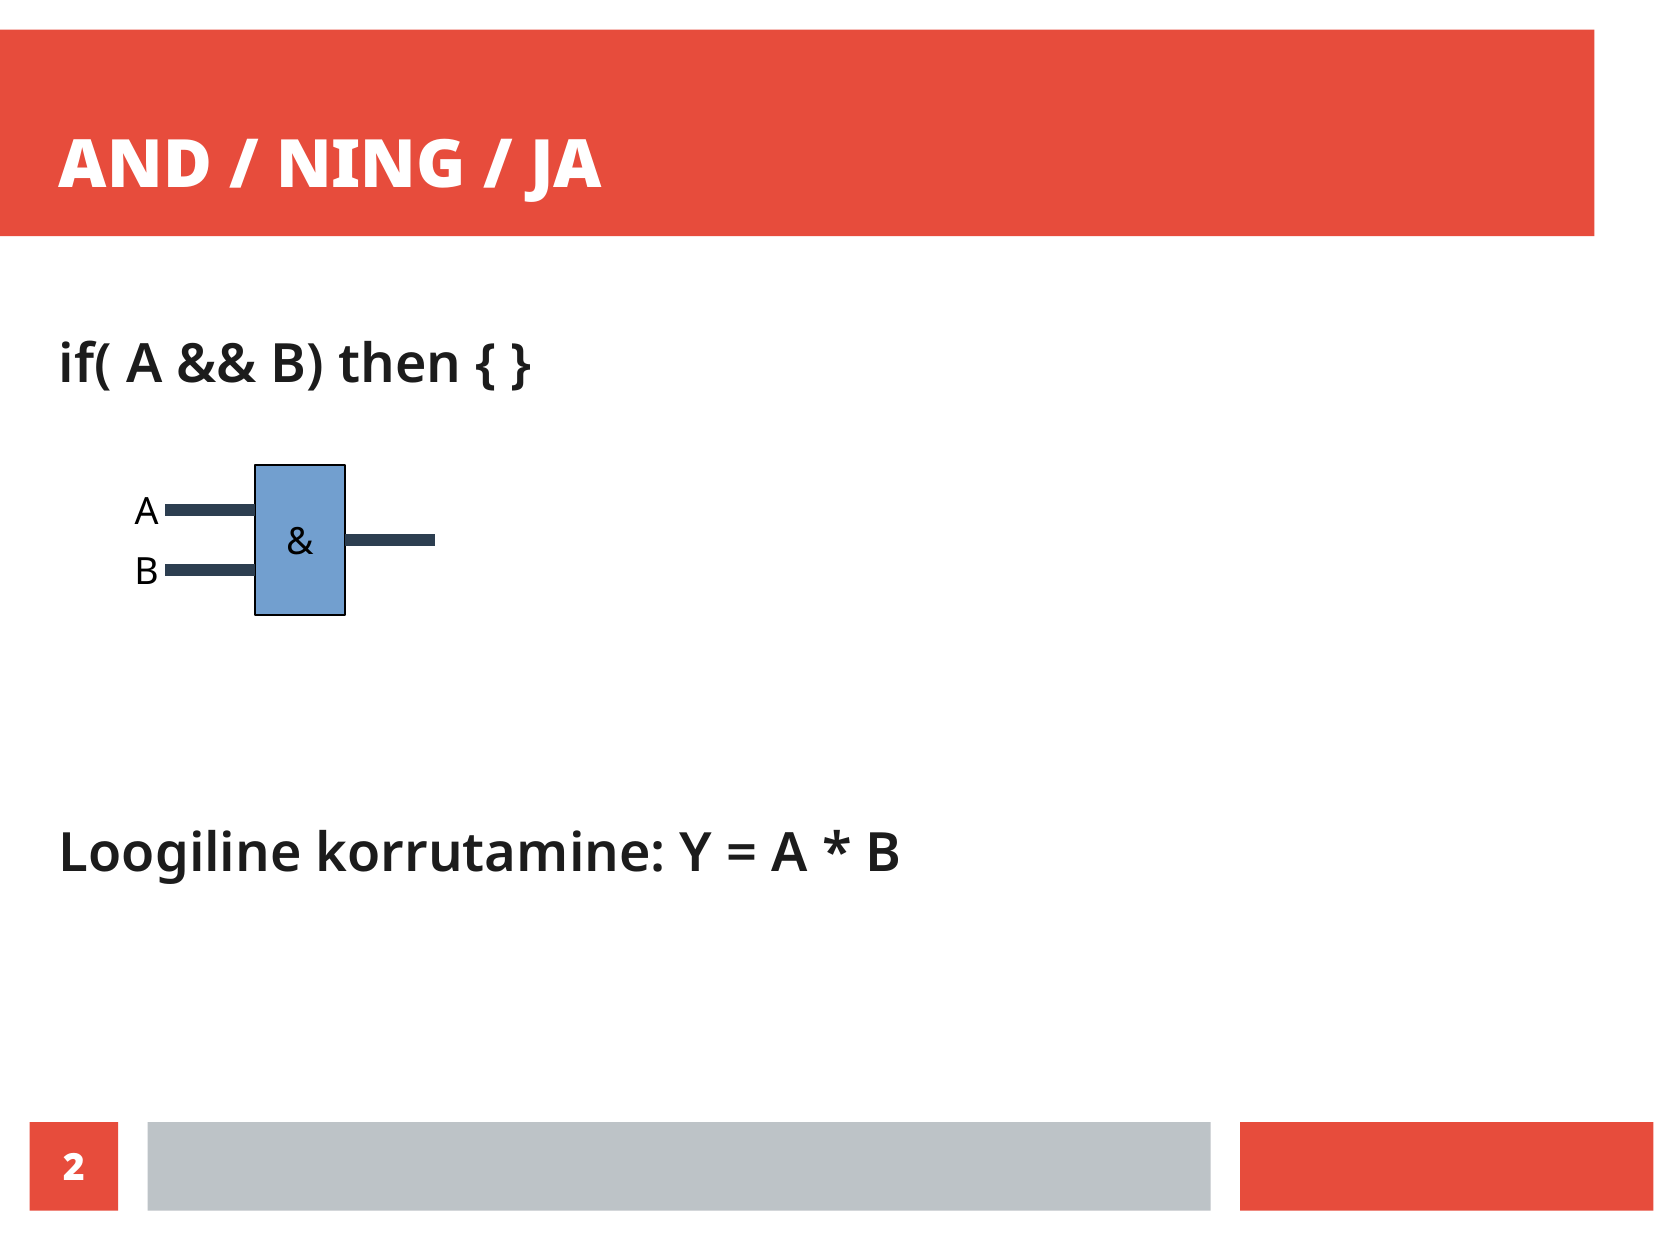

# AND / NING / JA
if( A && B) then { }
Loogiline korrutamine: Y = A * B
&
A
B
2